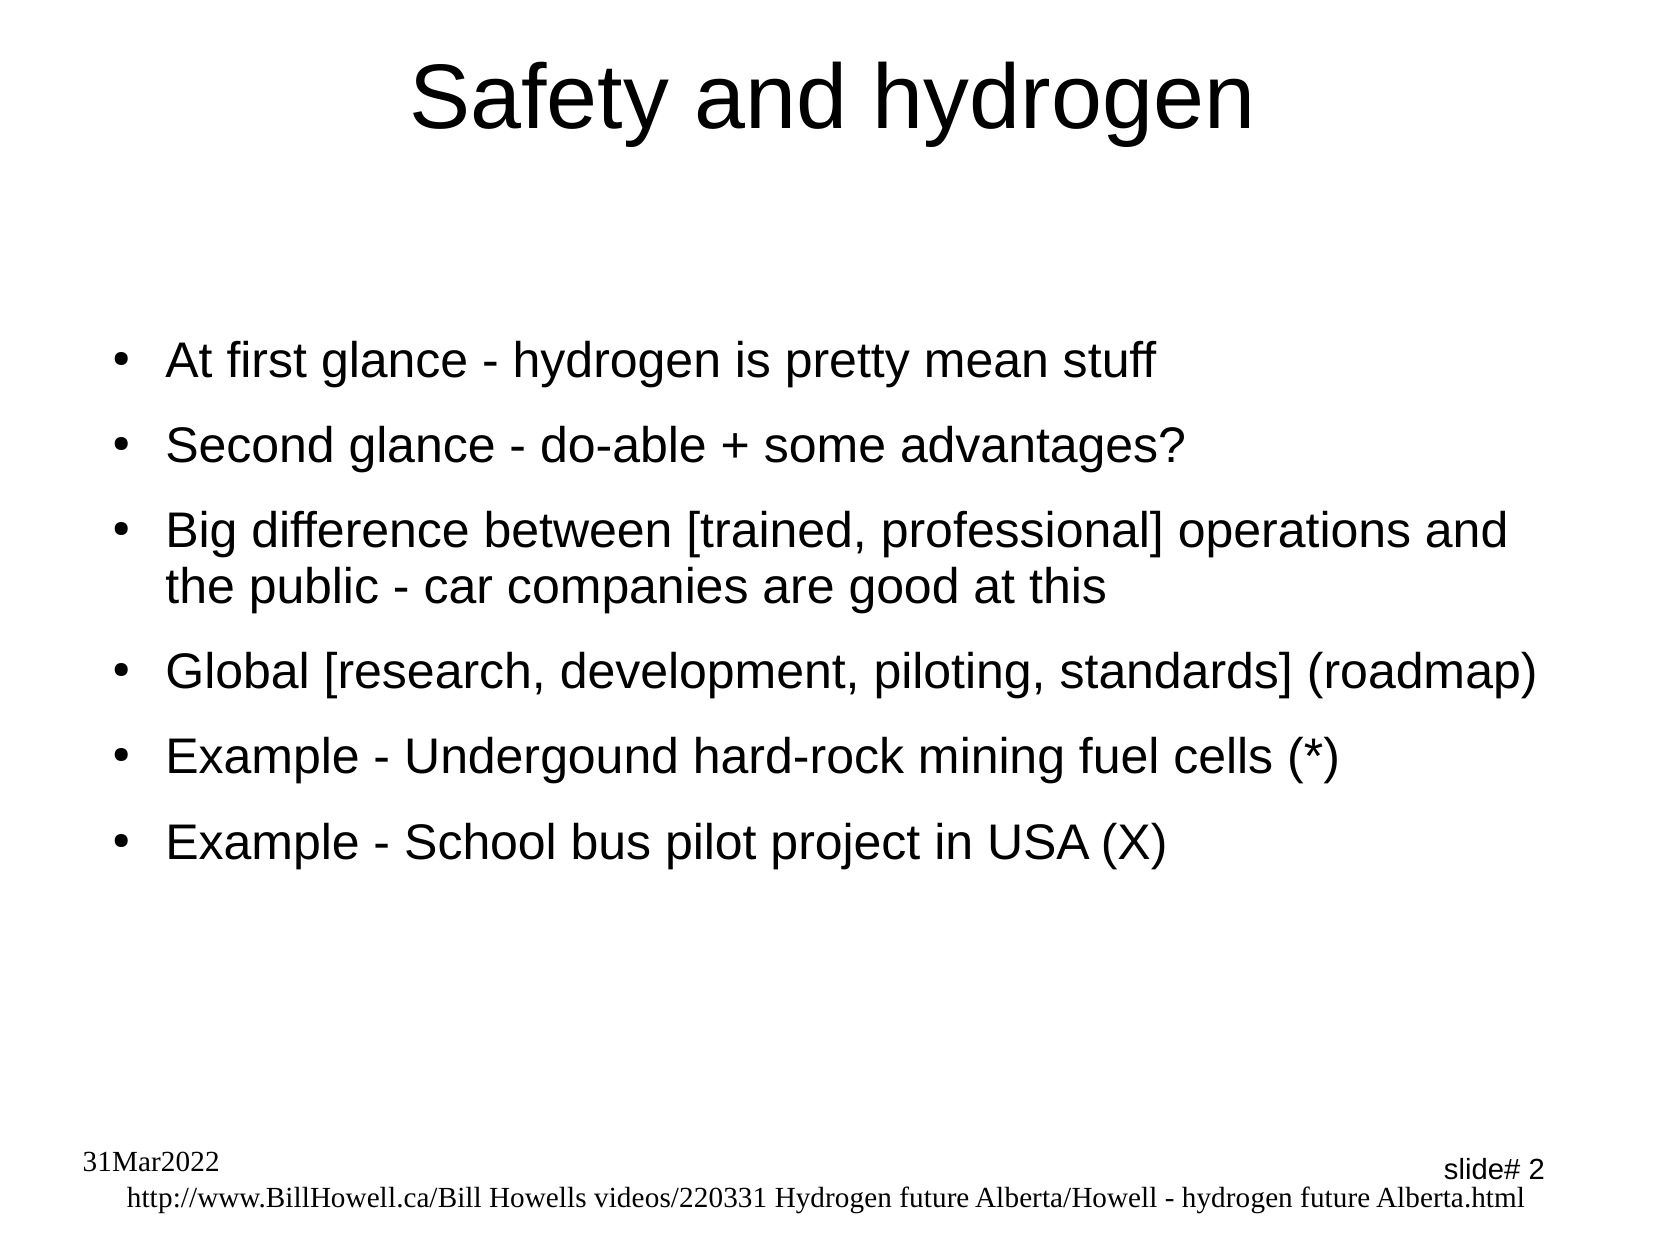

# Safety and hydrogen
At first glance - hydrogen is pretty mean stuff
Second glance - do-able + some advantages?
Big difference between [trained, professional] operations and the public - car companies are good at this
Global [research, development, piloting, standards] (roadmap)
Example - Undergound hard-rock mining fuel cells (*)
Example - School bus pilot project in USA (X)
slide# 2
31Mar2022
http://www.BillHowell.ca/Bill Howells videos/220331 Hydrogen future Alberta/Howell - hydrogen future Alberta.html